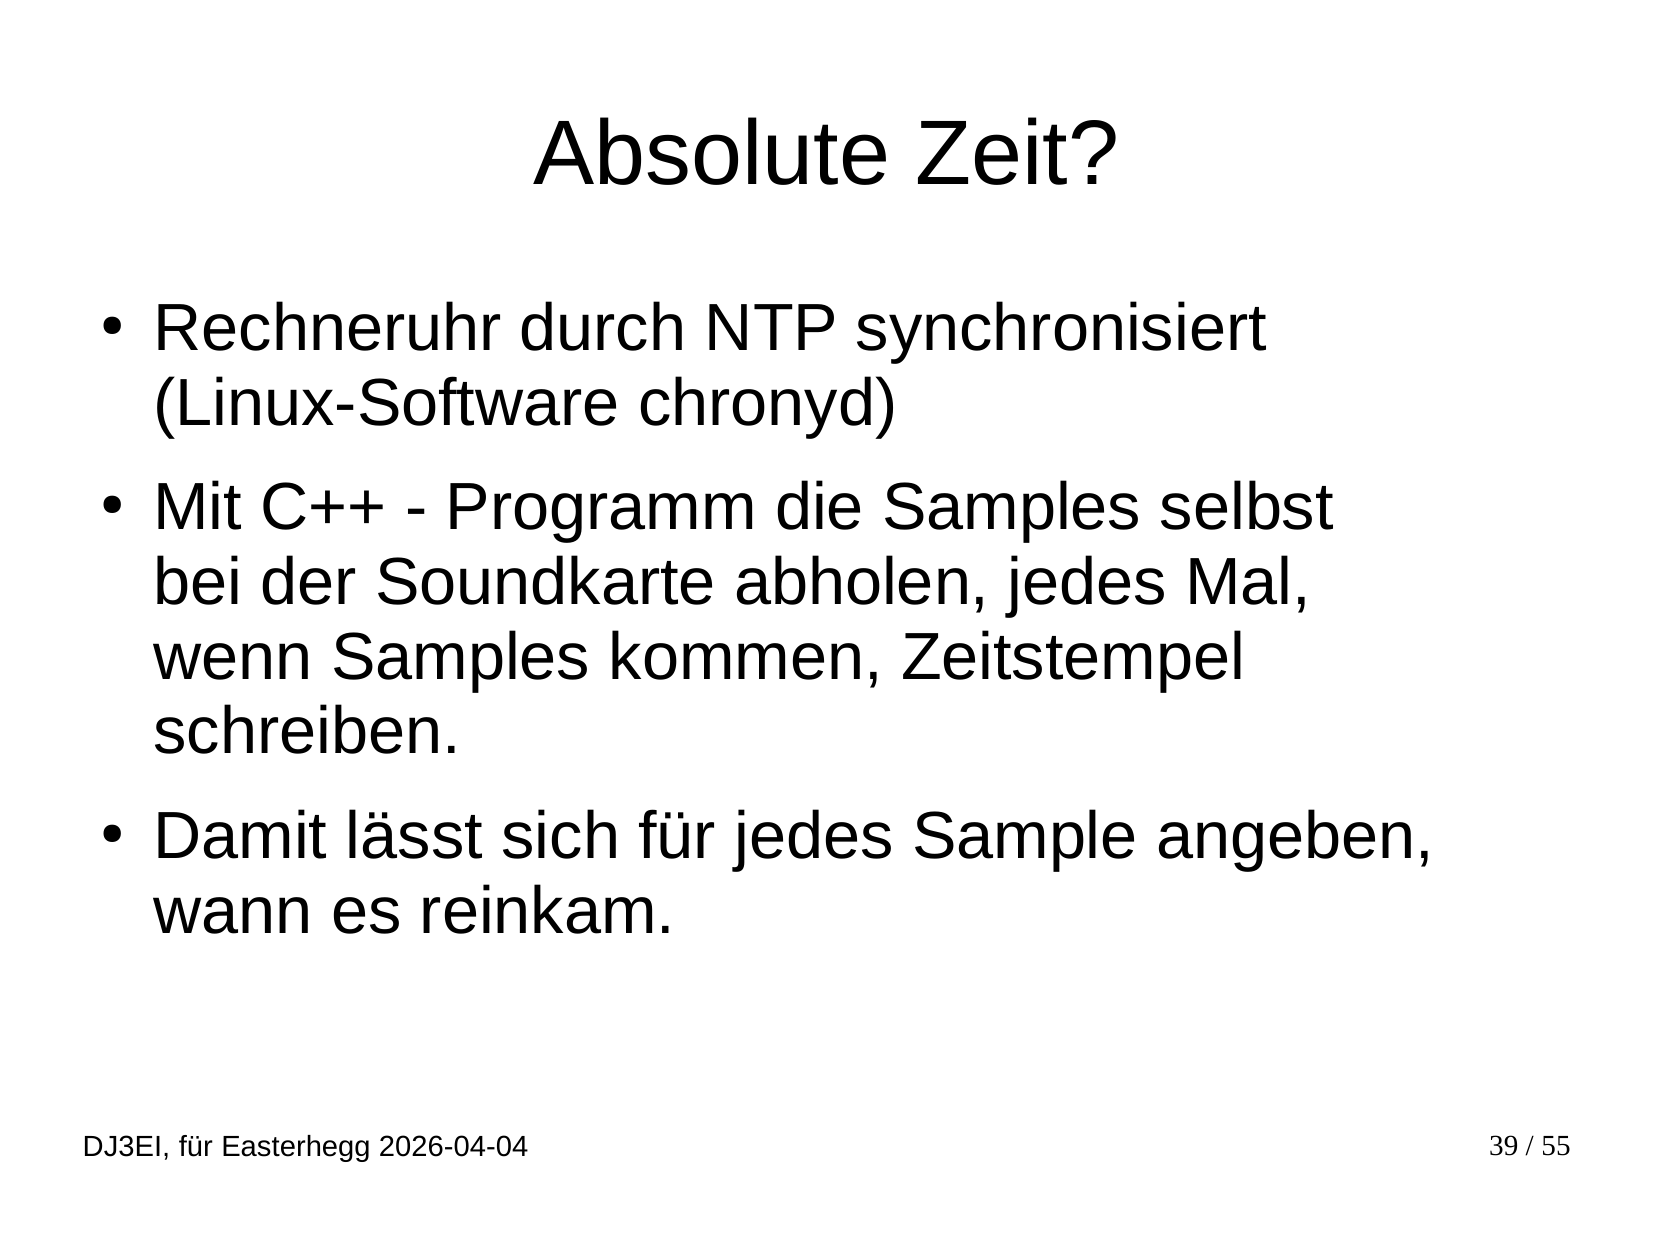

# Absolute Zeit?
Rechneruhr durch NTP synchronisiert
(Linux-Software chronyd)
Mit C++ - Programm die Samples selbst
bei der Soundkarte abholen, jedes Mal,
wenn Samples kommen, Zeitstempel schreiben.
Damit lässt sich für jedes Sample angeben,
wann es reinkam.
39